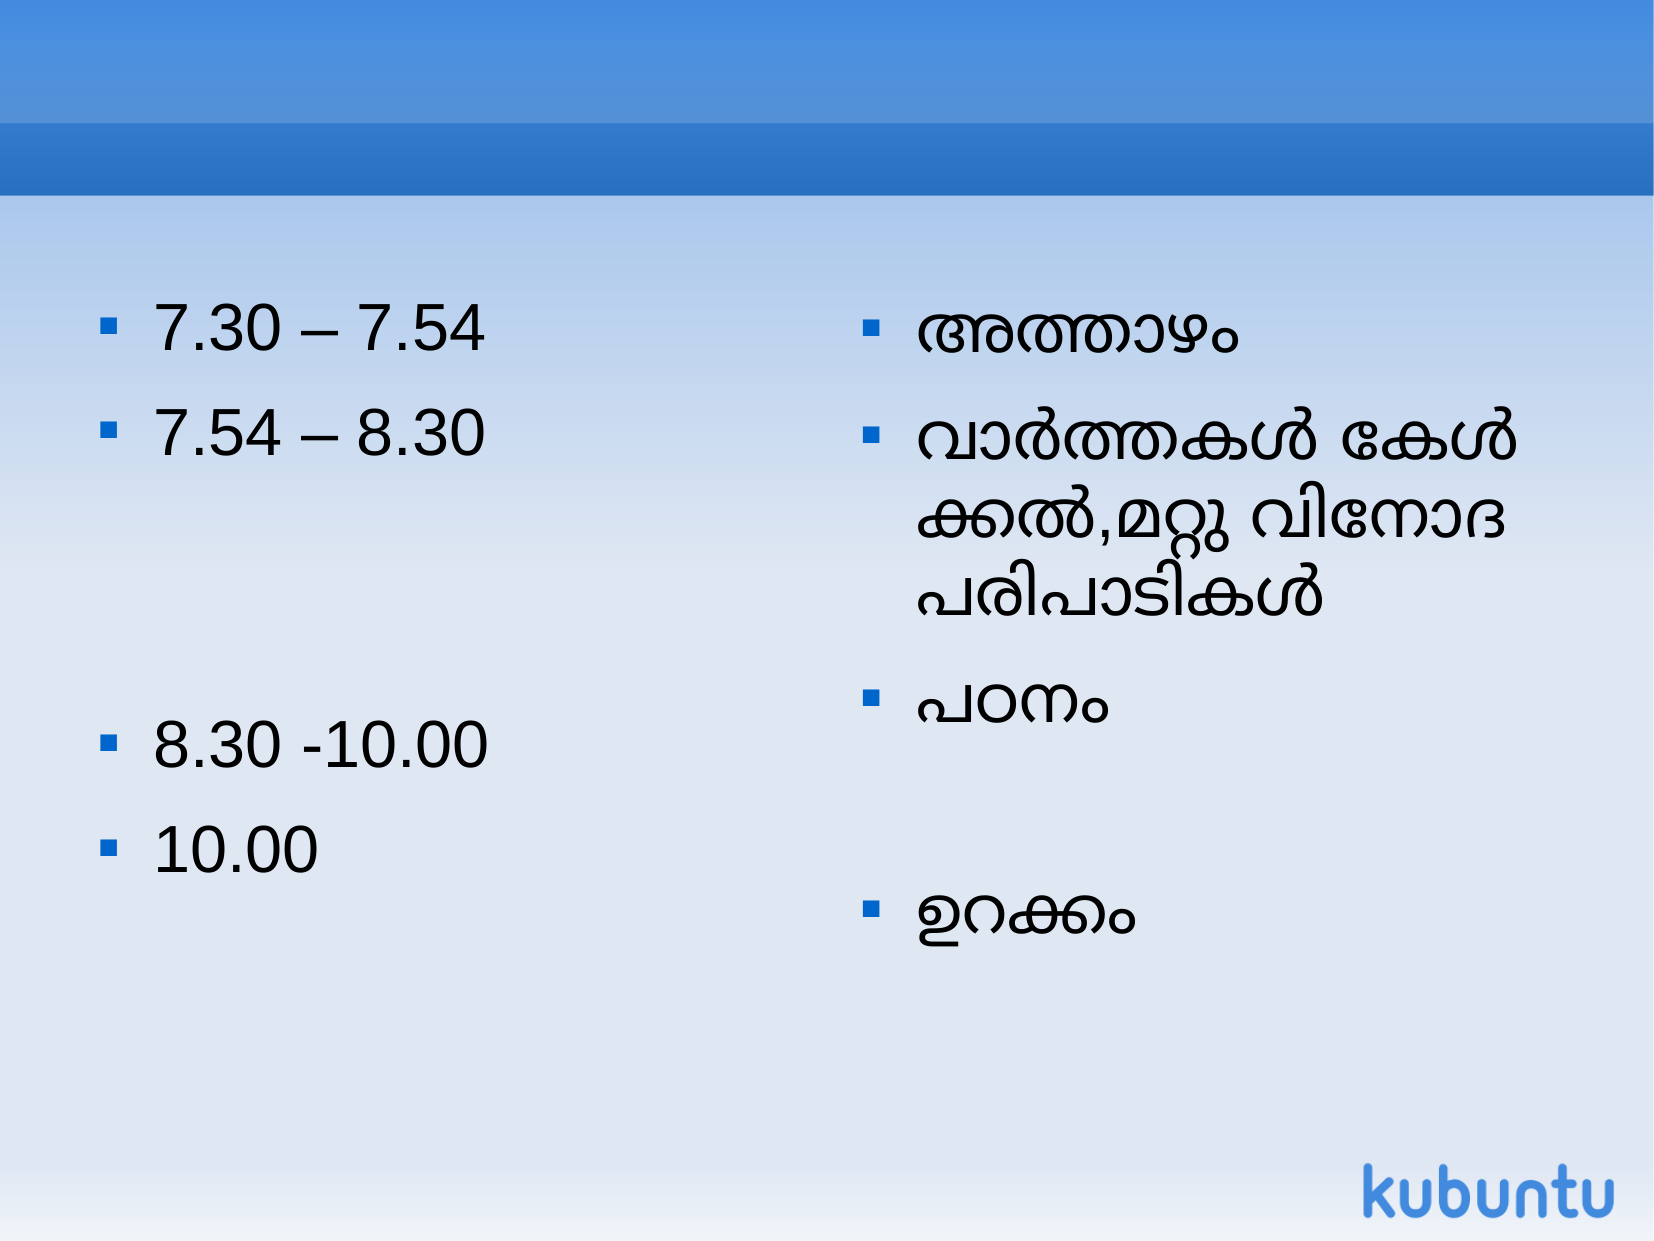

#
7.30 – 7.54
7.54 – 8.30
8.30 -10.00
10.00
അത്താഴം
വാര്‍ത്തകള്‍ കേള്‍ക്കല്‍,മറ്റു വിനോദ പരിപാടികള്‍
പഠനം
ഉറക്കം